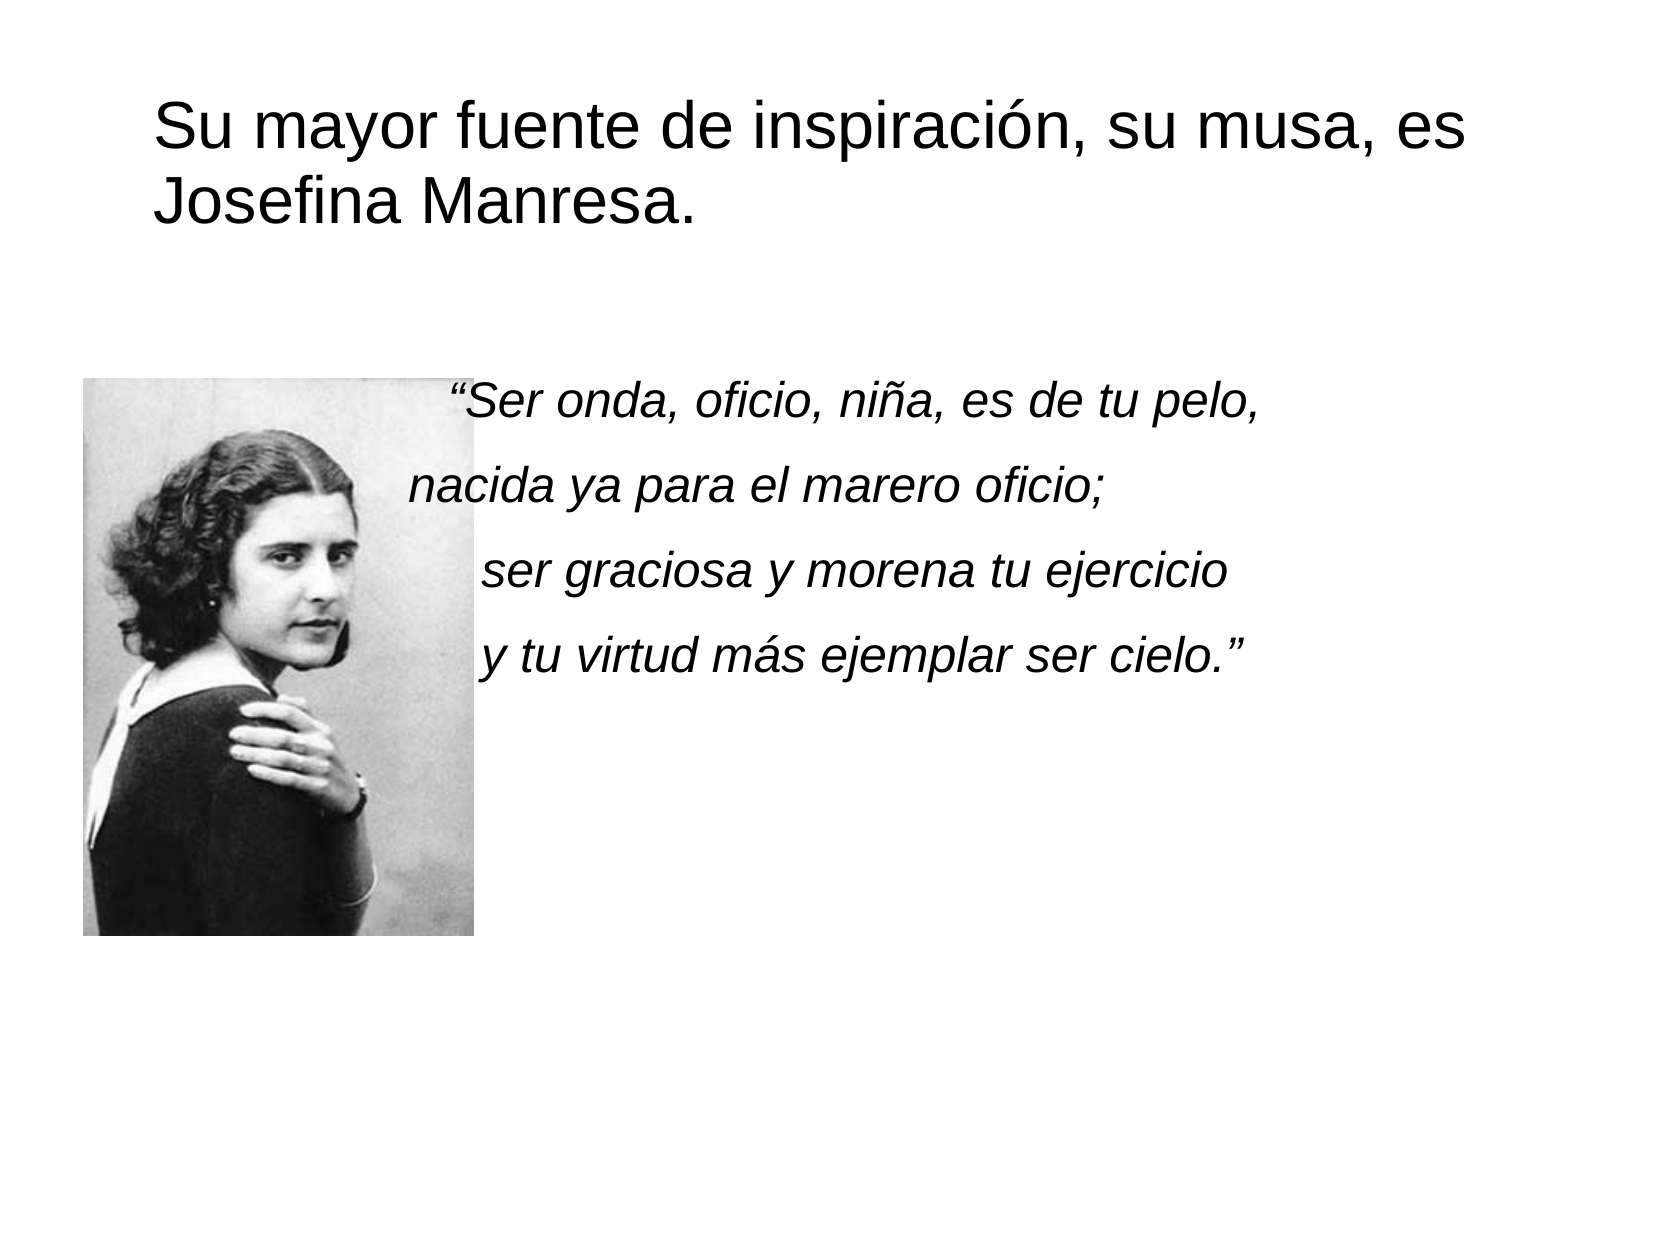

# Su mayor fuente de inspiración, su musa, es Josefina Manresa.
“Ser onda, oficio, niña, es de tu pelo,
nacida ya para el marero oficio;
ser graciosa y morena tu ejercicio
y tu virtud más ejemplar ser cielo.”